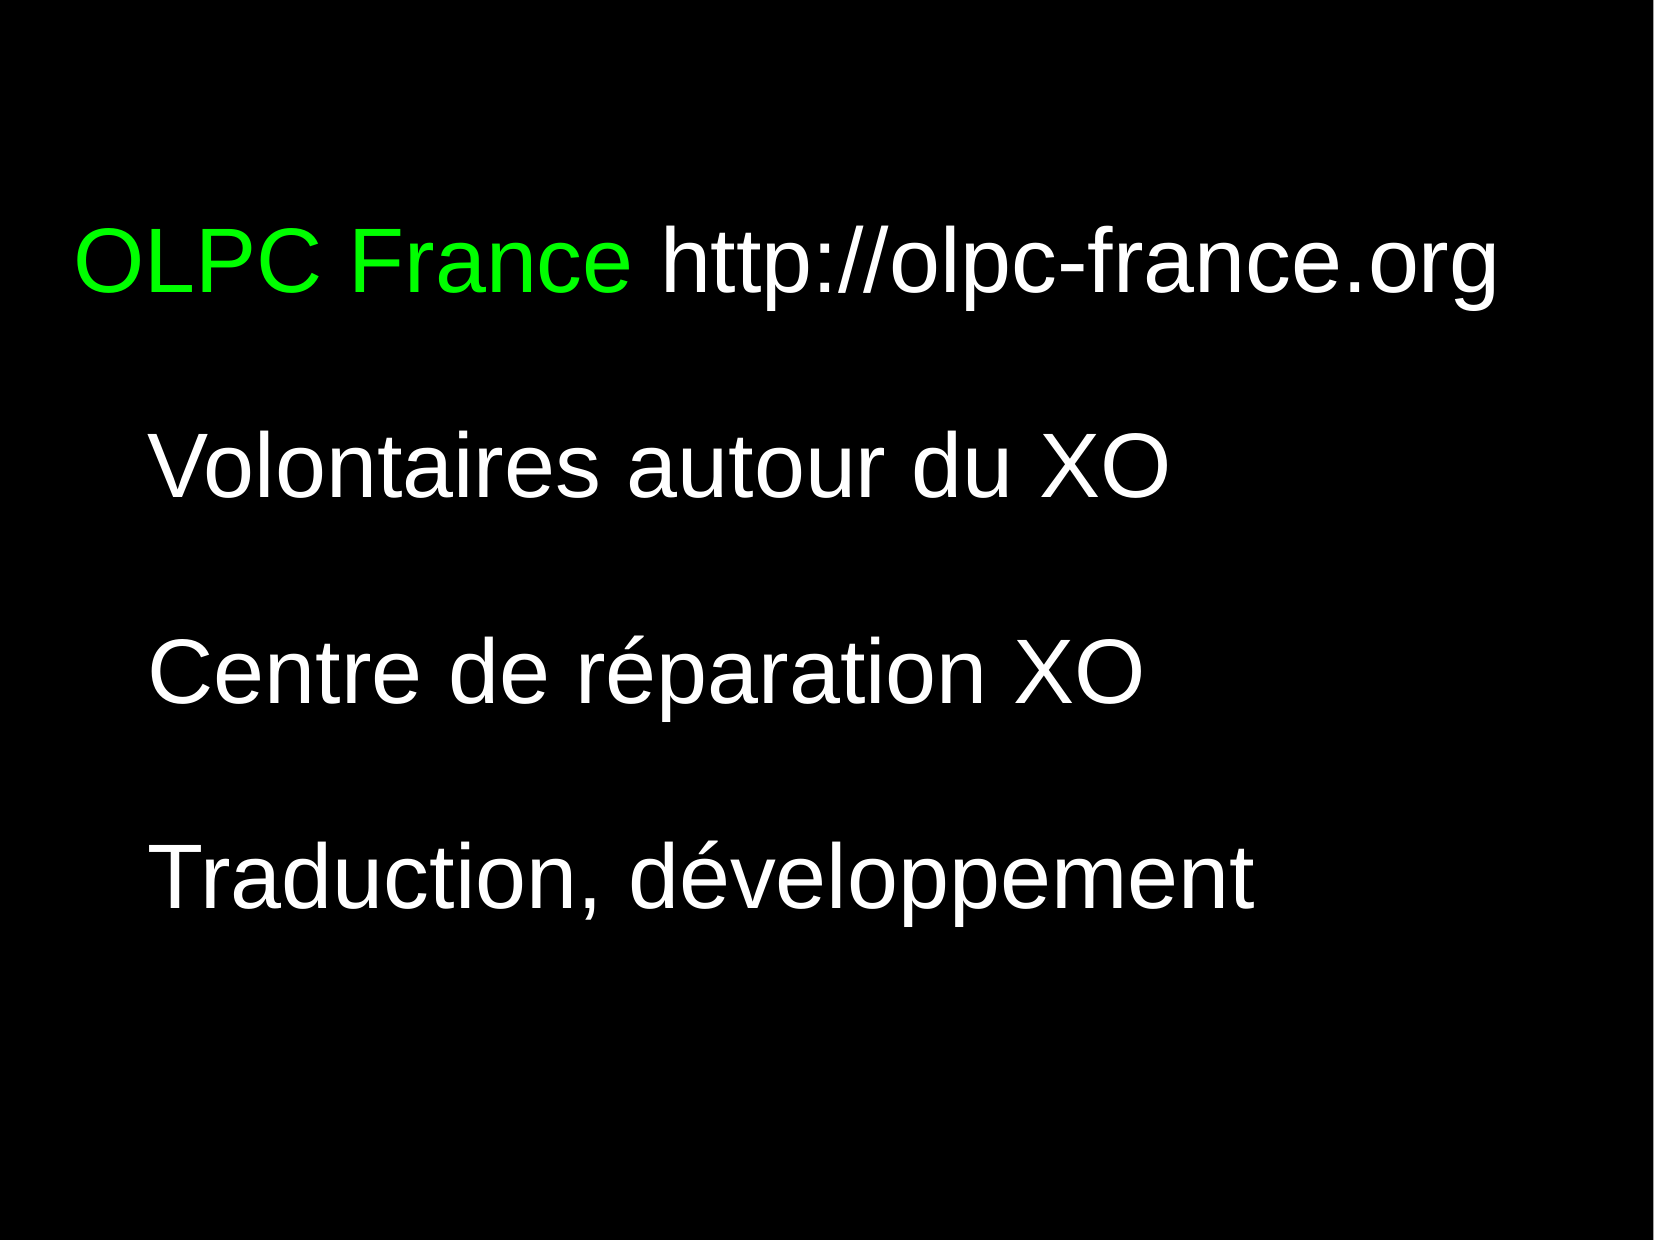

OLPC France http://olpc-france.org
	Volontaires autour du XO
	Centre de réparation XO
	Traduction, développement